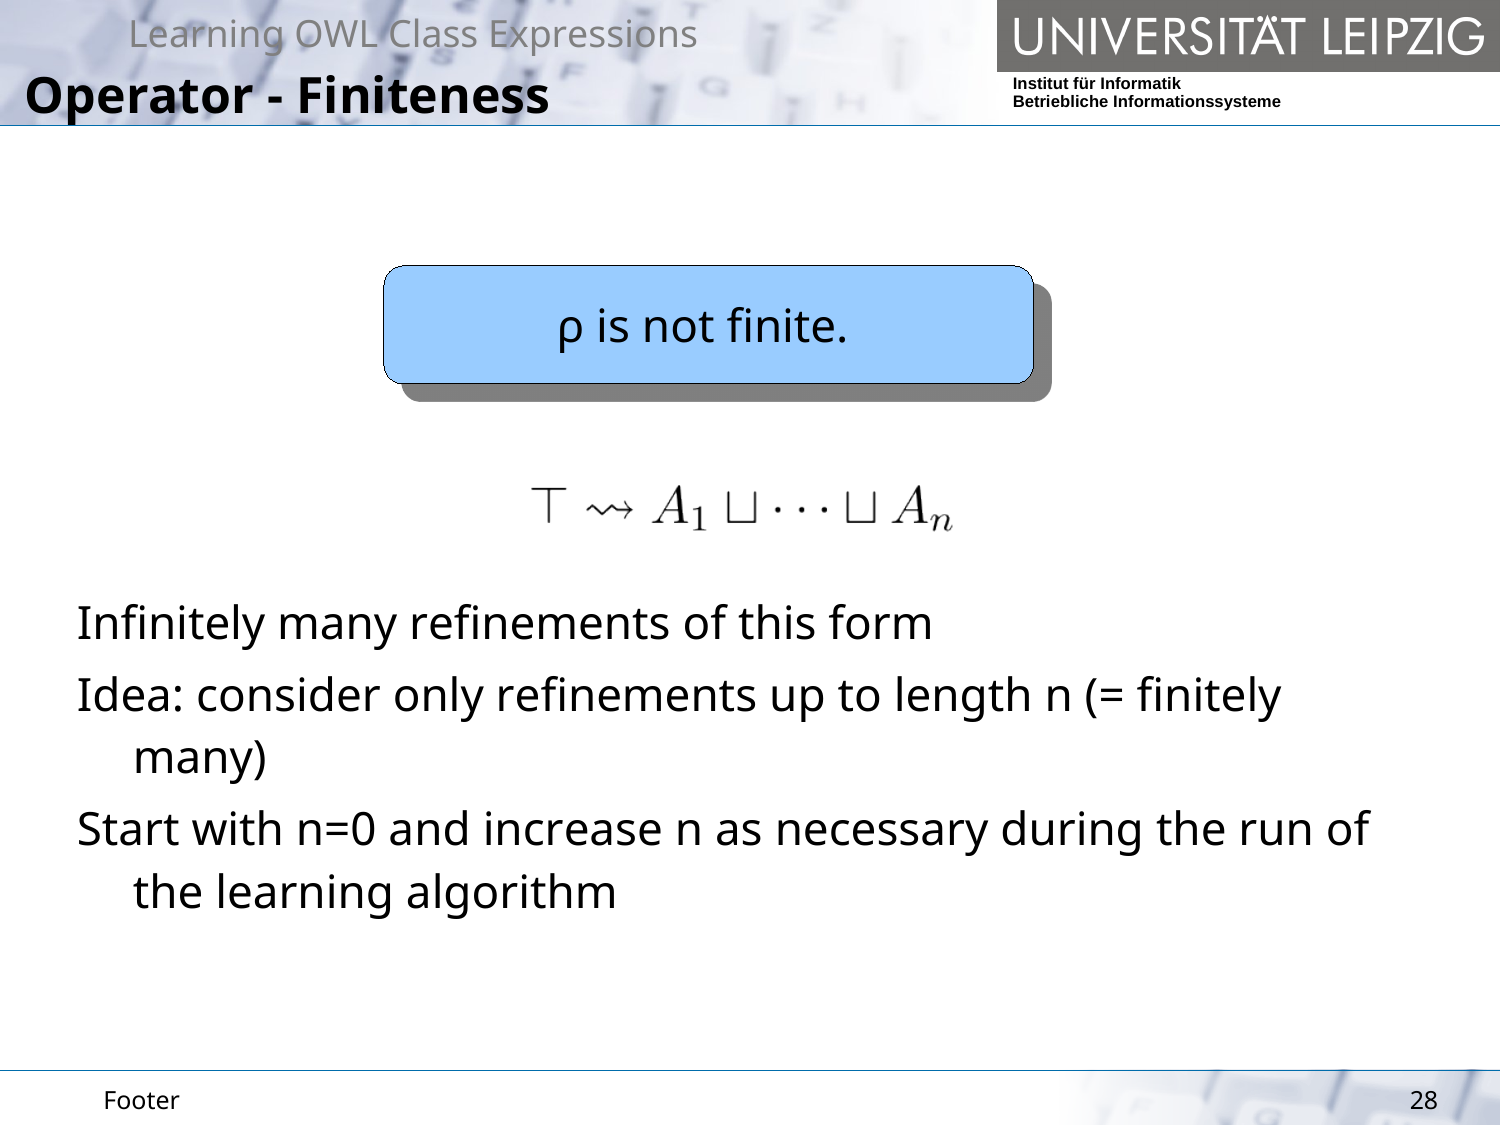

# Operator - Finiteness
ρ is not finite.
Infinitely many refinements of this form
Idea: consider only refinements up to length n (= finitely many)
Start with n=0 and increase n as necessary during the run of the learning algorithm
Footer
28